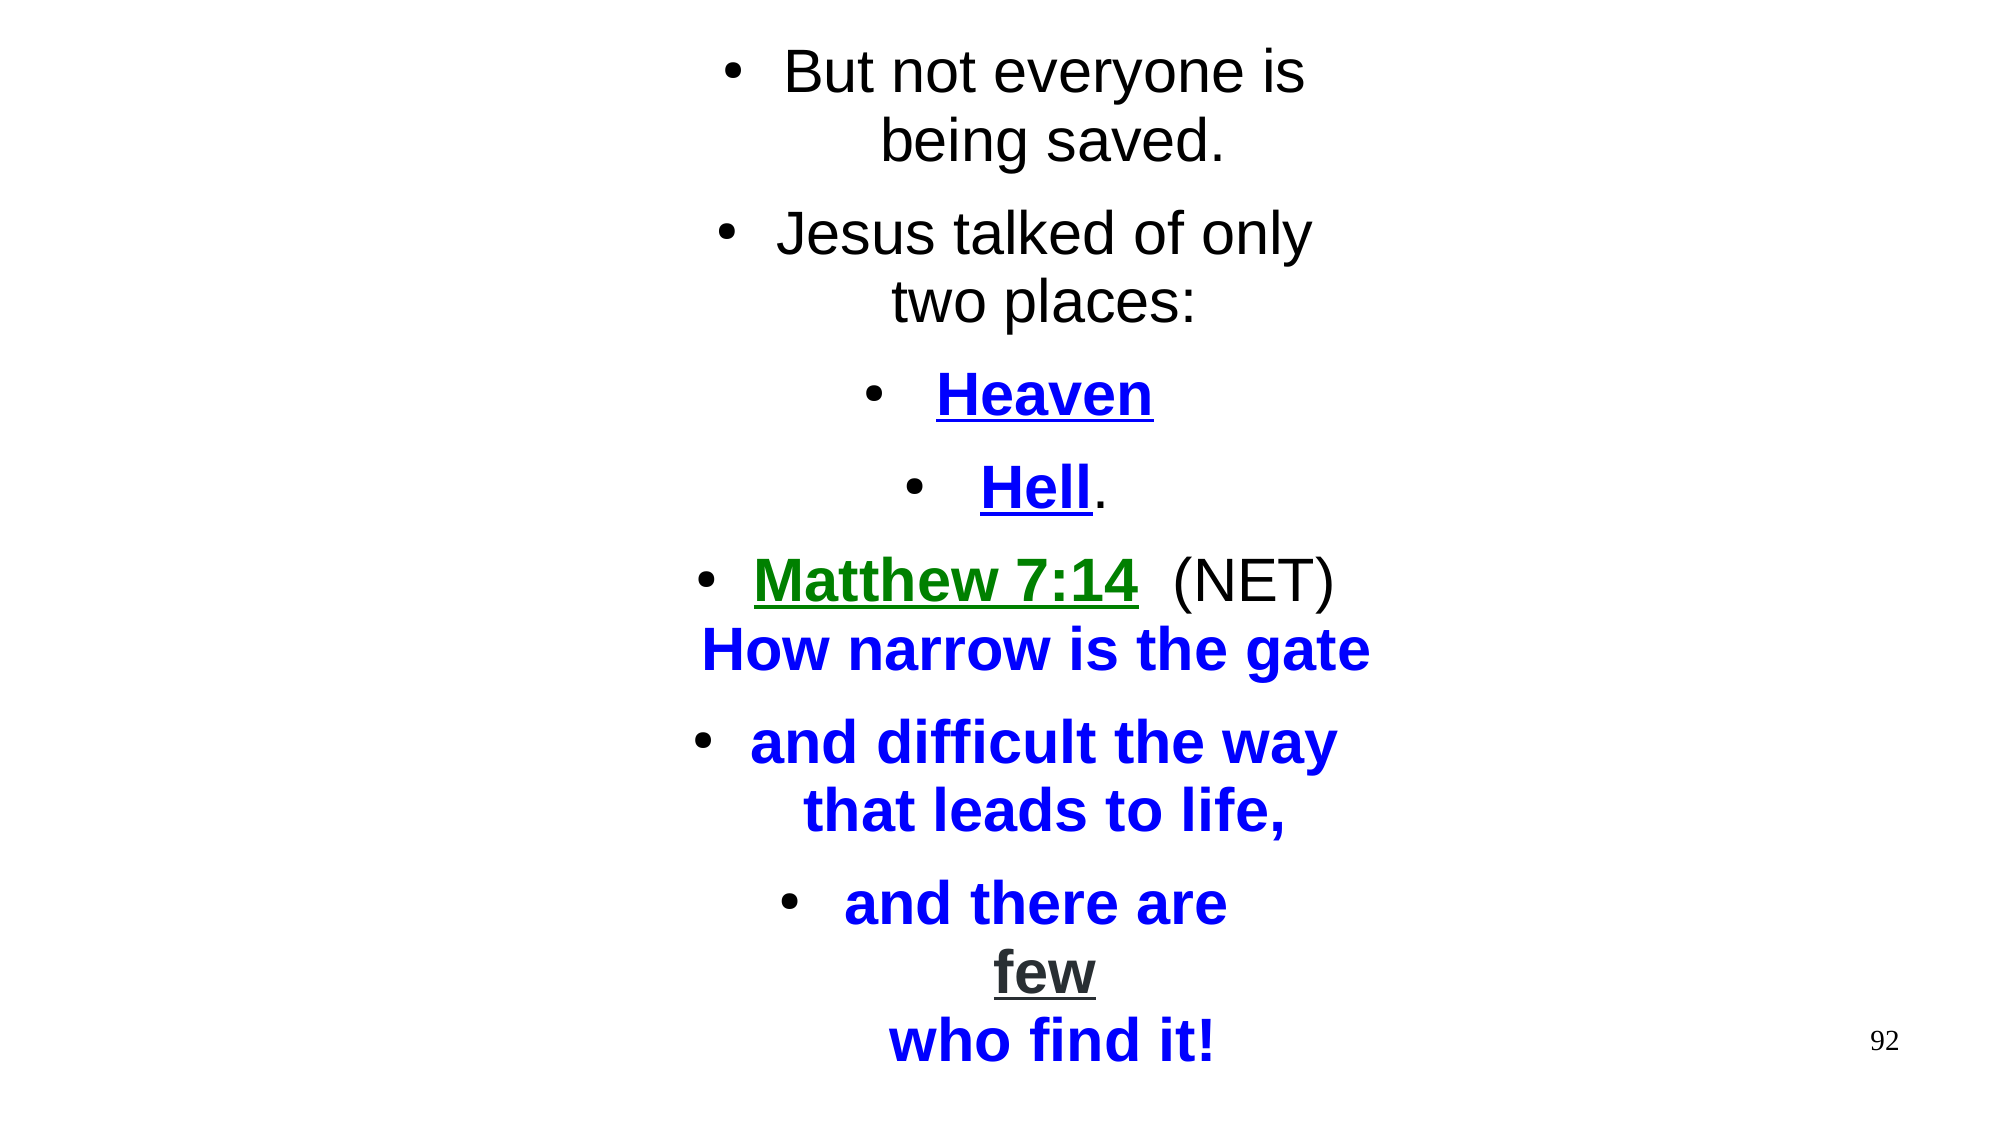

# But not everyone is being saved.
Jesus talked of only
two places:
Heaven
Hell.
Matthew 7:14  (NET)
How narrow is the gate
and difficult the way
 that leads to life,
and there are
few
 who find it!
92